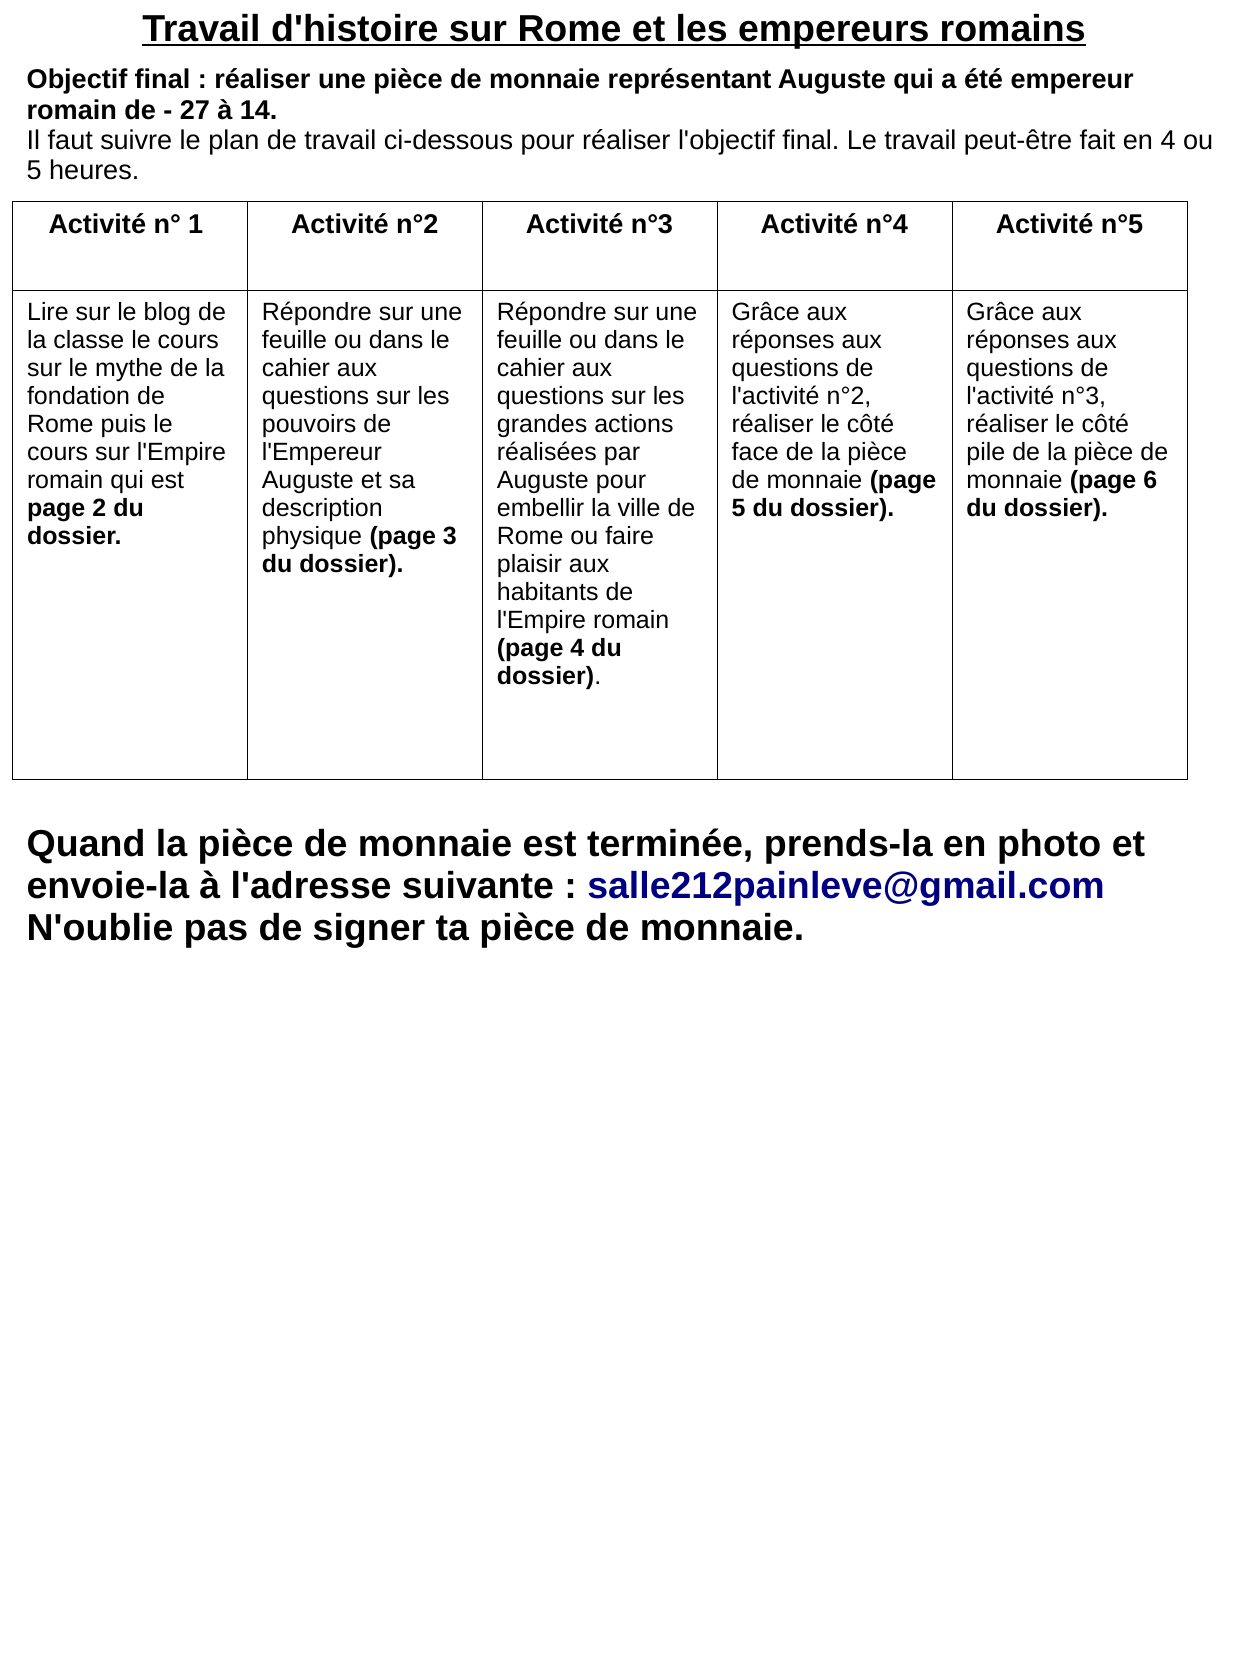

Travail d'histoire sur Rome et les empereurs romains
Objectif final : réaliser une pièce de monnaie représentant Auguste qui a été empereur romain de - 27 à 14.
Il faut suivre le plan de travail ci-dessous pour réaliser l'objectif final. Le travail peut-être fait en 4 ou 5 heures.
| Activité n° 1 | Activité n°2 | Activité n°3 | Activité n°4 | Activité n°5 |
| --- | --- | --- | --- | --- |
| Lire sur le blog de la classe le cours sur le mythe de la fondation de Rome puis le cours sur l'Empire romain qui est page 2 du dossier. | Répondre sur une feuille ou dans le cahier aux questions sur les pouvoirs de l'Empereur Auguste et sa description physique (page 3 du dossier). | Répondre sur une feuille ou dans le cahier aux questions sur les grandes actions réalisées par Auguste pour embellir la ville de Rome ou faire plaisir aux habitants de l'Empire romain (page 4 du dossier). | Grâce aux réponses aux questions de l'activité n°2, réaliser le côté face de la pièce de monnaie (page 5 du dossier). | Grâce aux réponses aux questions de l'activité n°3, réaliser le côté pile de la pièce de monnaie (page 6 du dossier). |
Quand la pièce de monnaie est terminée, prends-la en photo et envoie-la à l'adresse suivante : salle212painleve@gmail.com
N'oublie pas de signer ta pièce de monnaie.